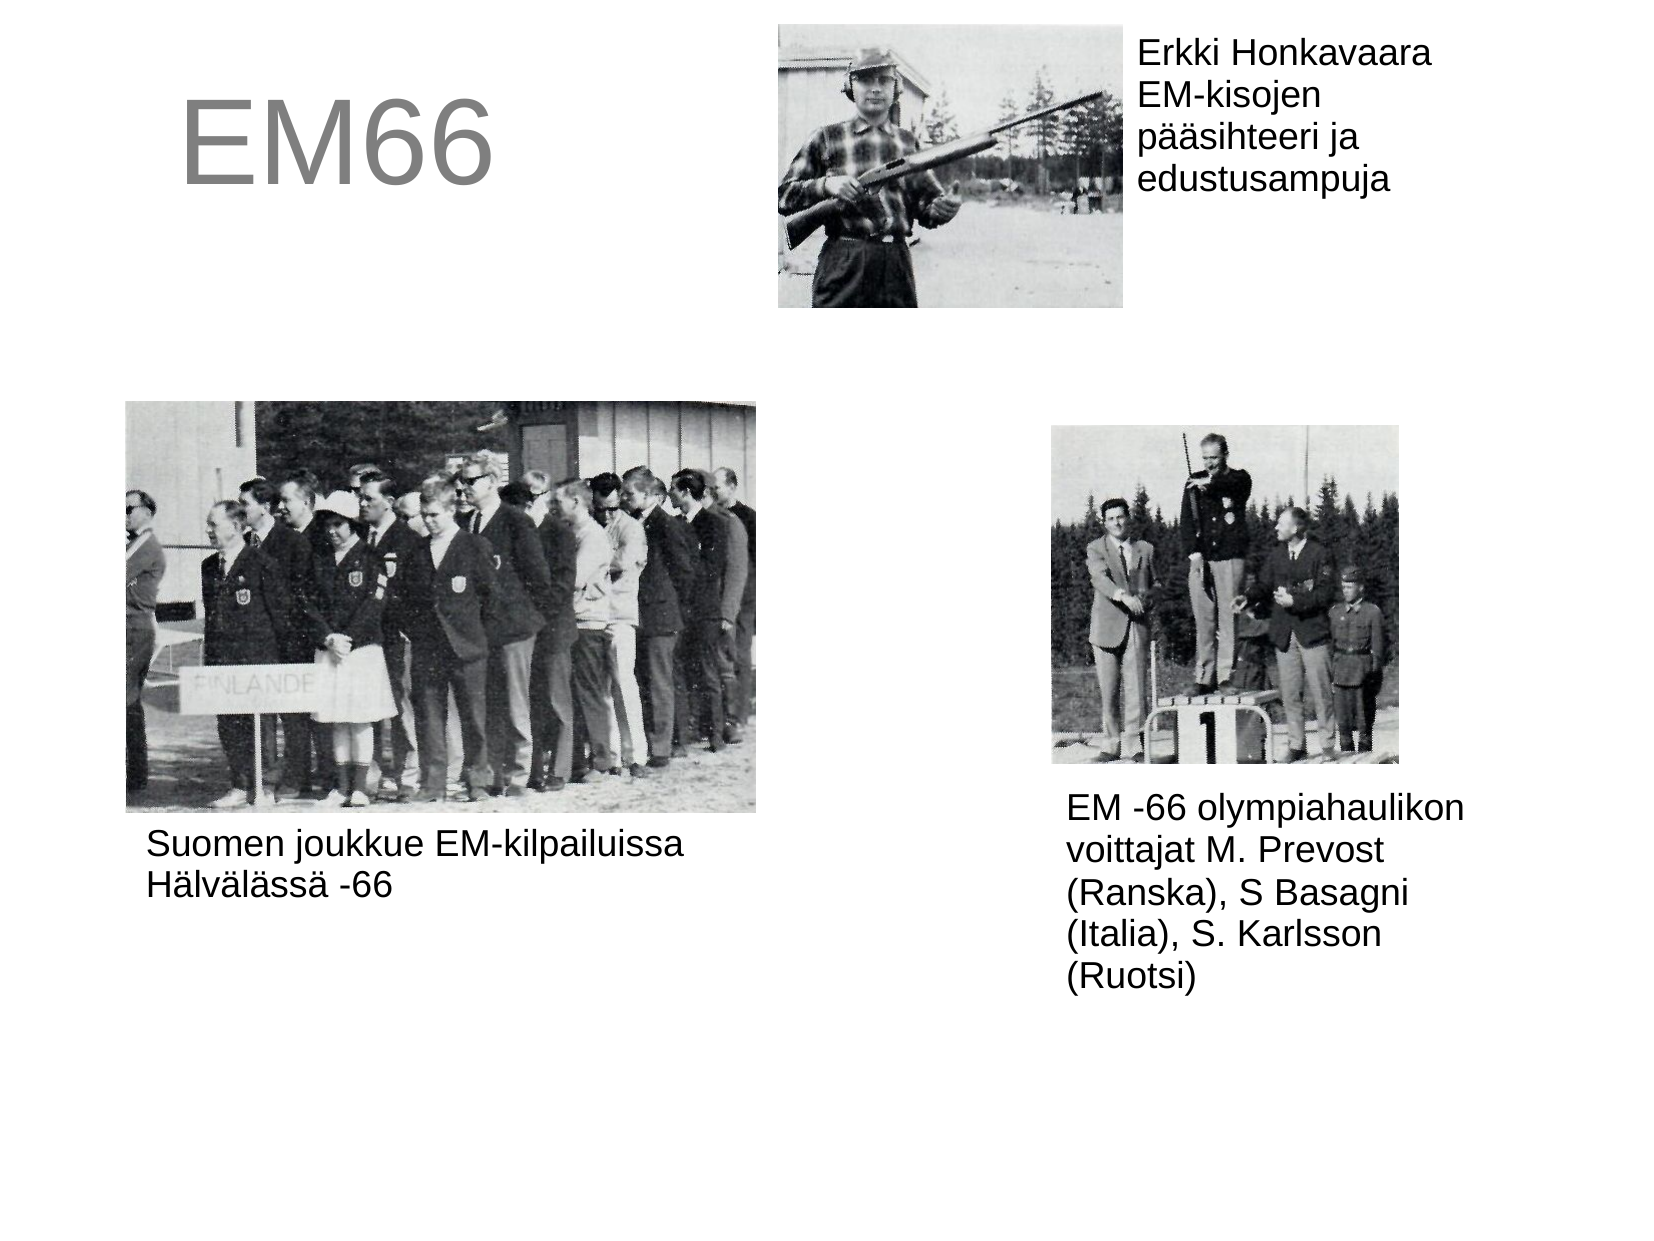

EM66
#
Erkki Honkavaara EM-kisojen pääsihteeri ja edustusampuja
EM -66 olympiahaulikon voittajat M. Prevost (Ranska), S Basagni (Italia), S. Karlsson (Ruotsi)
Suomen joukkue EM-kilpailuissa Hälvälässä -66